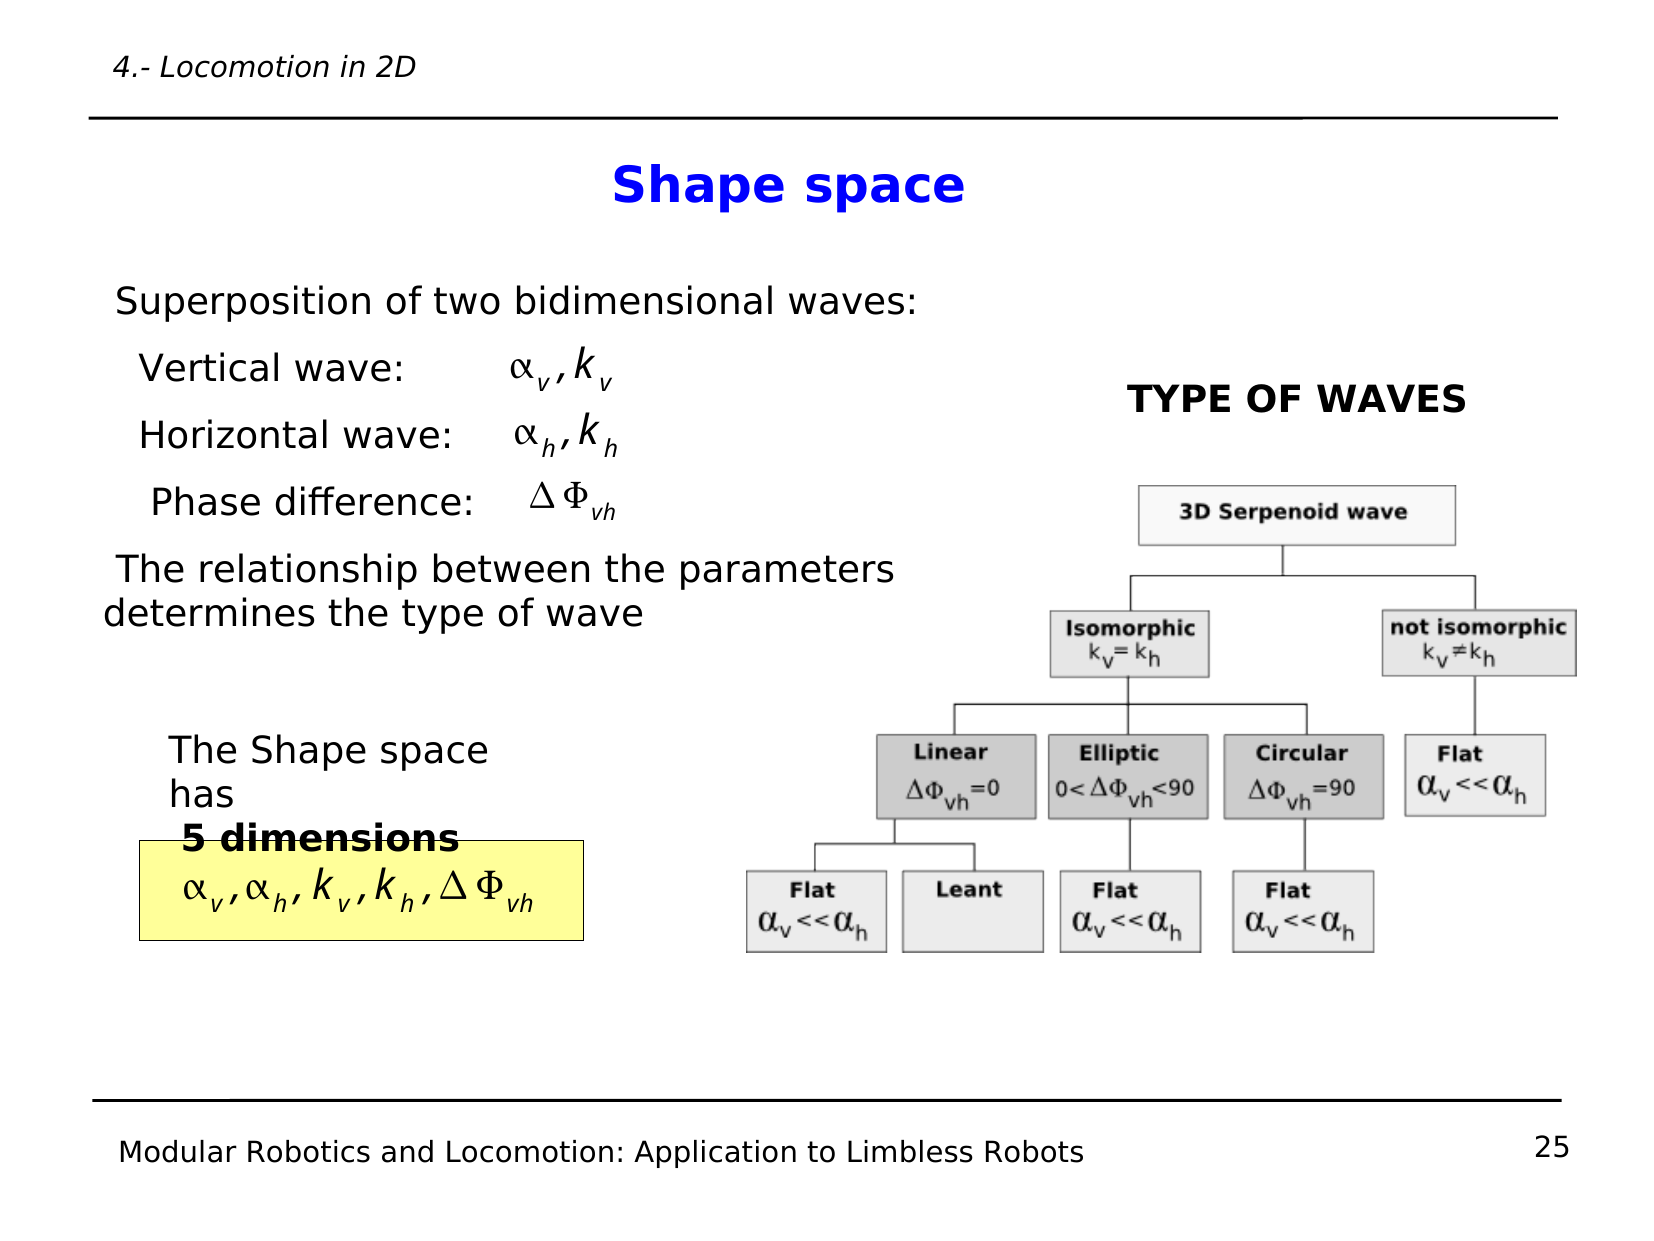

4.- Locomotion in 2D
Shape space
 Superposition of two bidimensional waves:
Vertical wave:
Horizontal wave:
 Phase difference:
 The relationship between the parameters determines the type of wave
TYPE OF WAVES
The Shape space has
 5 dimensions
Modular Robotics and Locomotion: Application to Limbless Robots
25